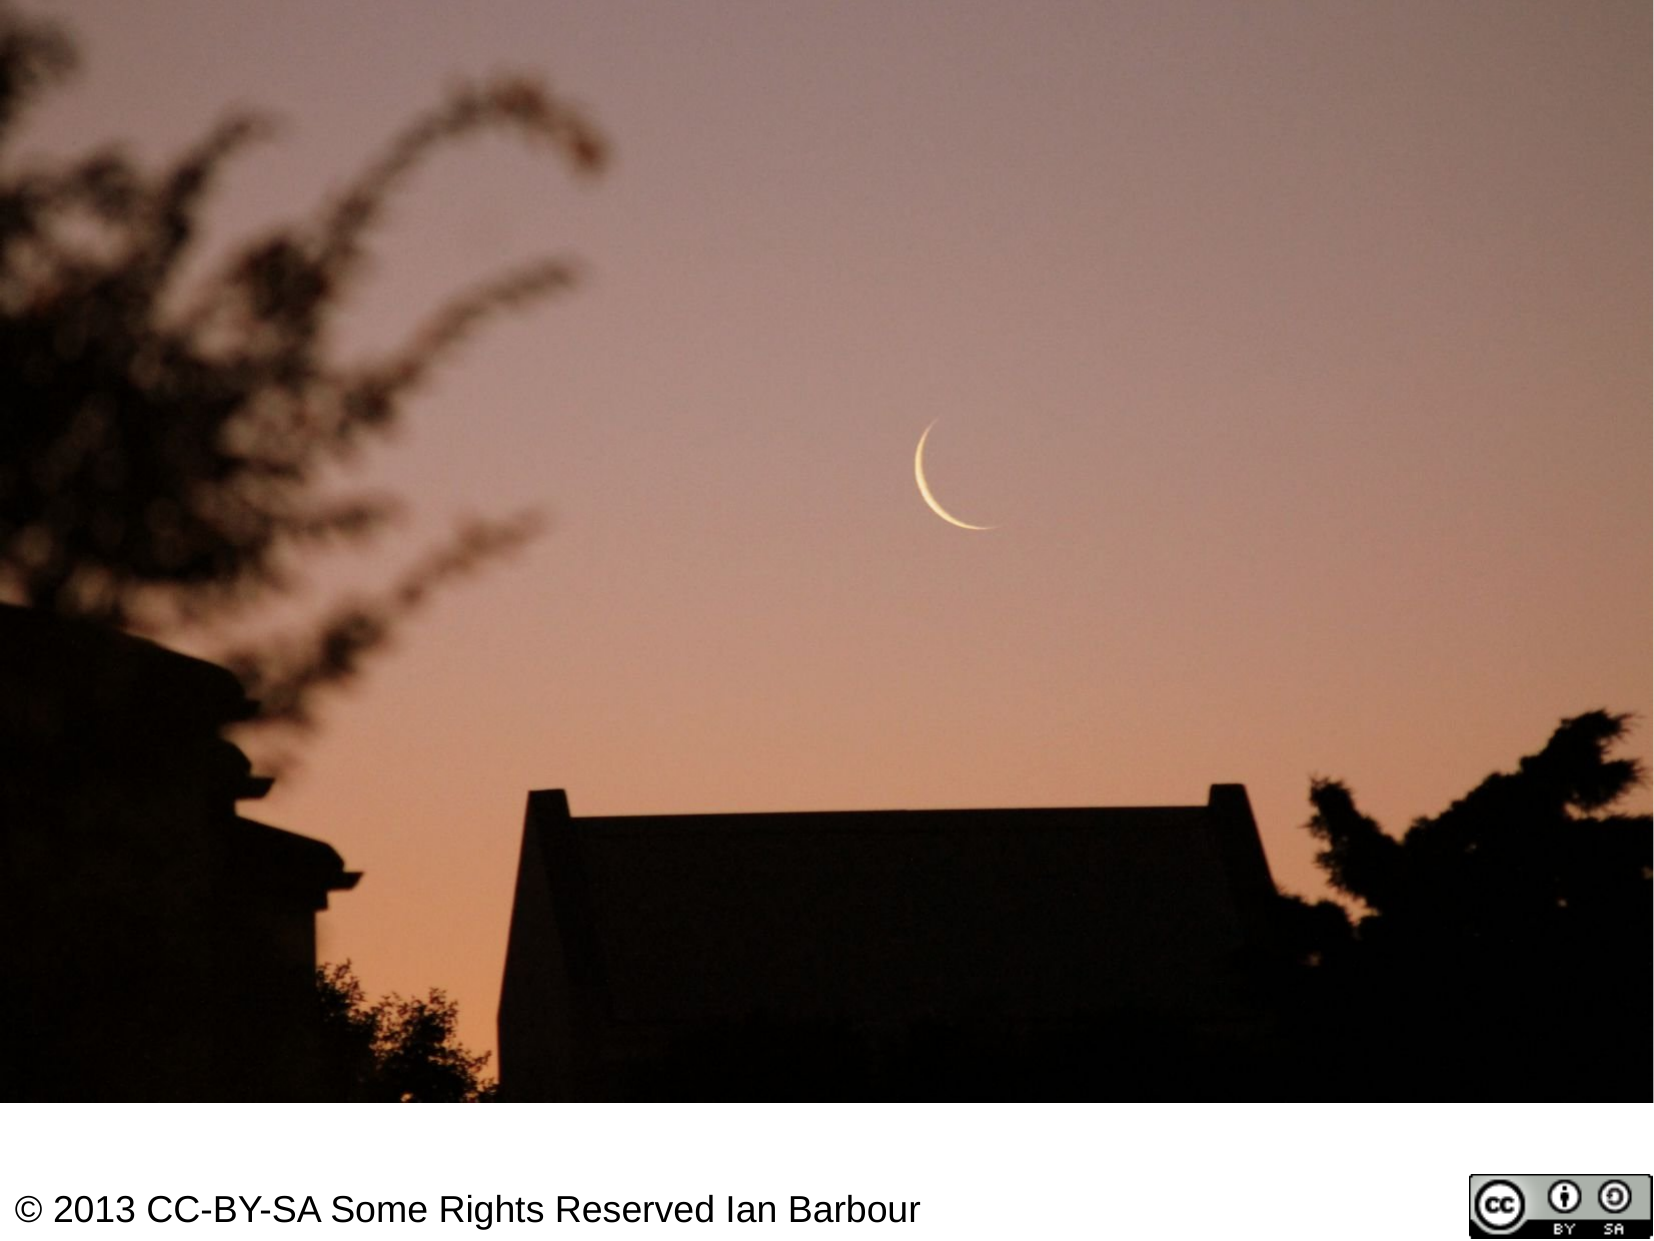

© 2013 CC-BY-SA Some Rights Reserved Ian Barbour